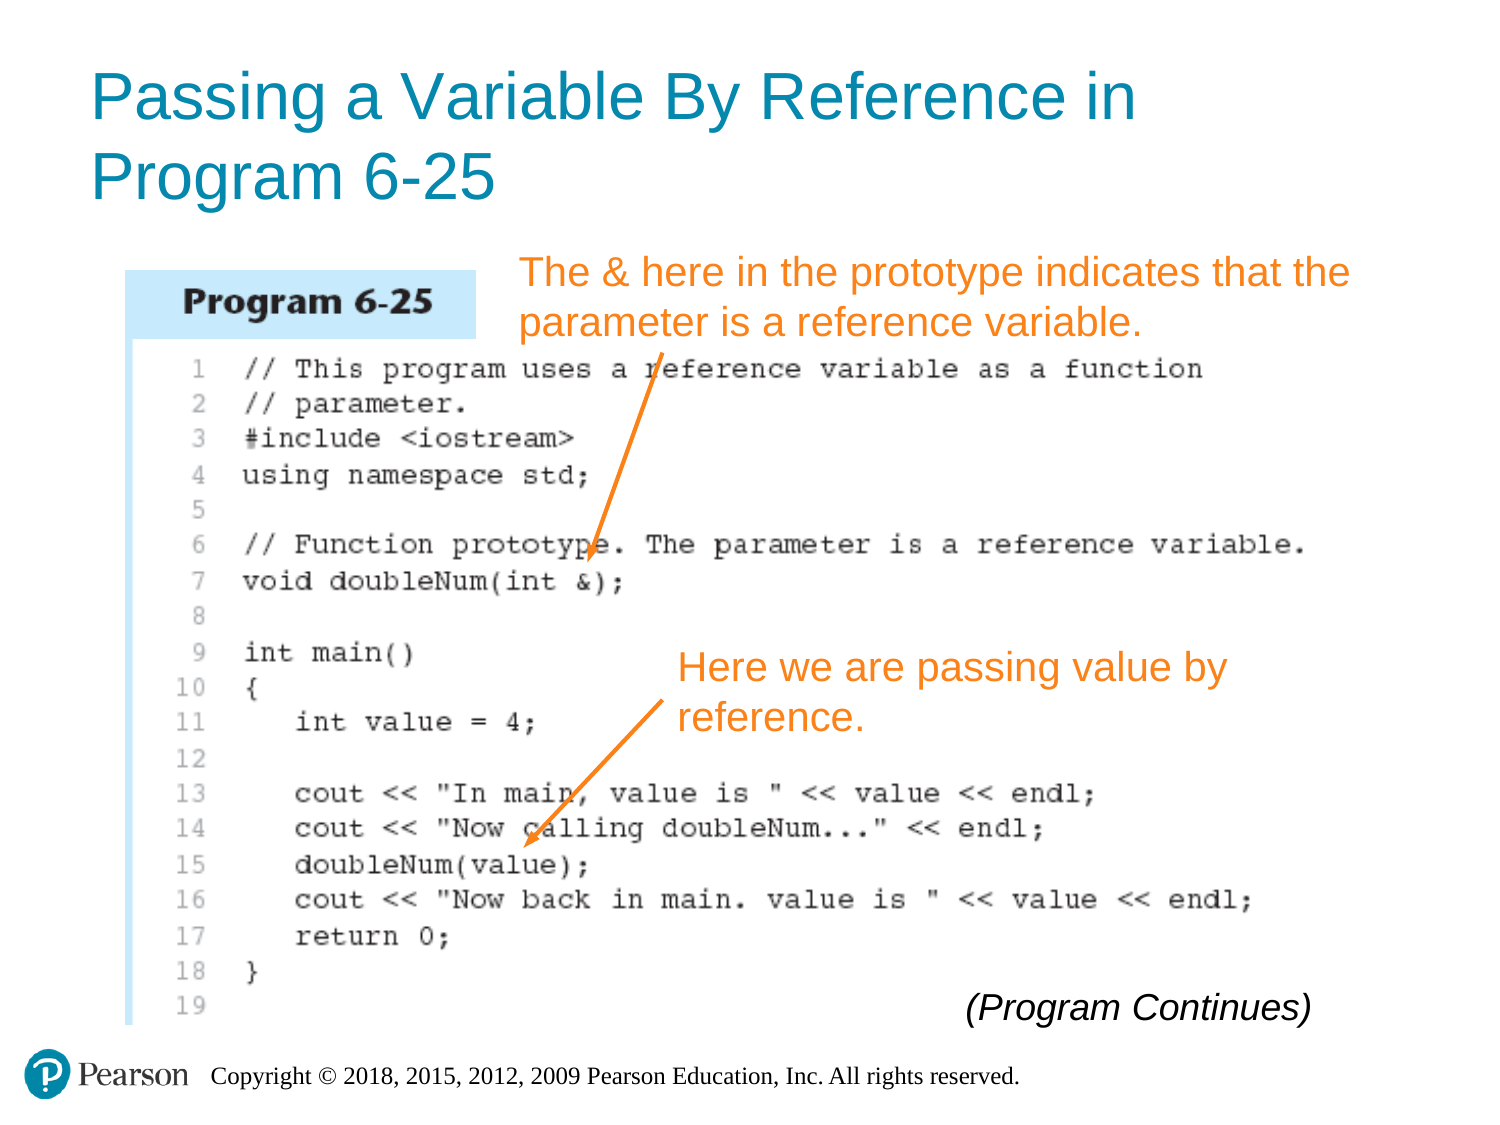

Passing a Variable By Reference in Program 6-25
The & here in the prototype indicates that the parameter is a reference variable.
Here we are passing value by reference.
(Program Continues)